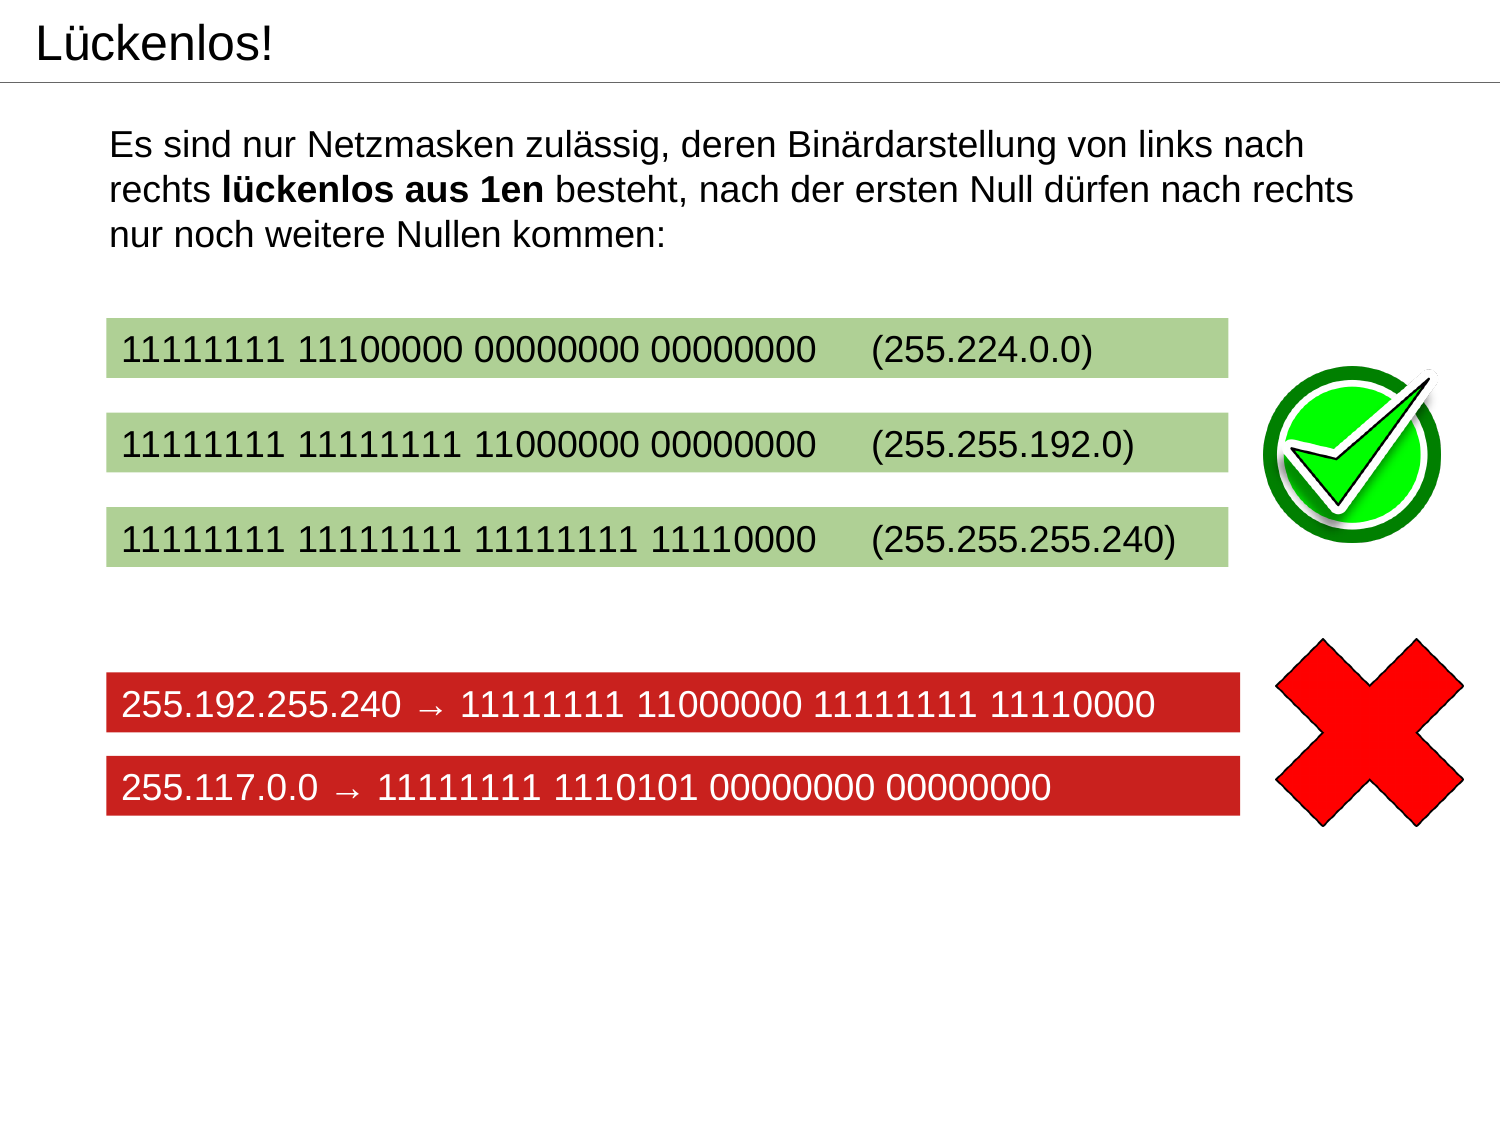

# Lückenlos!
Es sind nur Netzmasken zulässig, deren Binärdarstellung von links nach rechts lückenlos aus 1en besteht, nach der ersten Null dürfen nach rechts nur noch weitere Nullen kommen:
11111111 11100000 00000000 00000000 	(255.224.0.0)
11111111 11111111 11000000 00000000 	(255.255.192.0)
11111111 11111111 11111111 11110000 	(255.255.255.240)
255.192.255.240 → 11111111 11000000 11111111 11110000
255.117.0.0 → 11111111 1110101 00000000 00000000